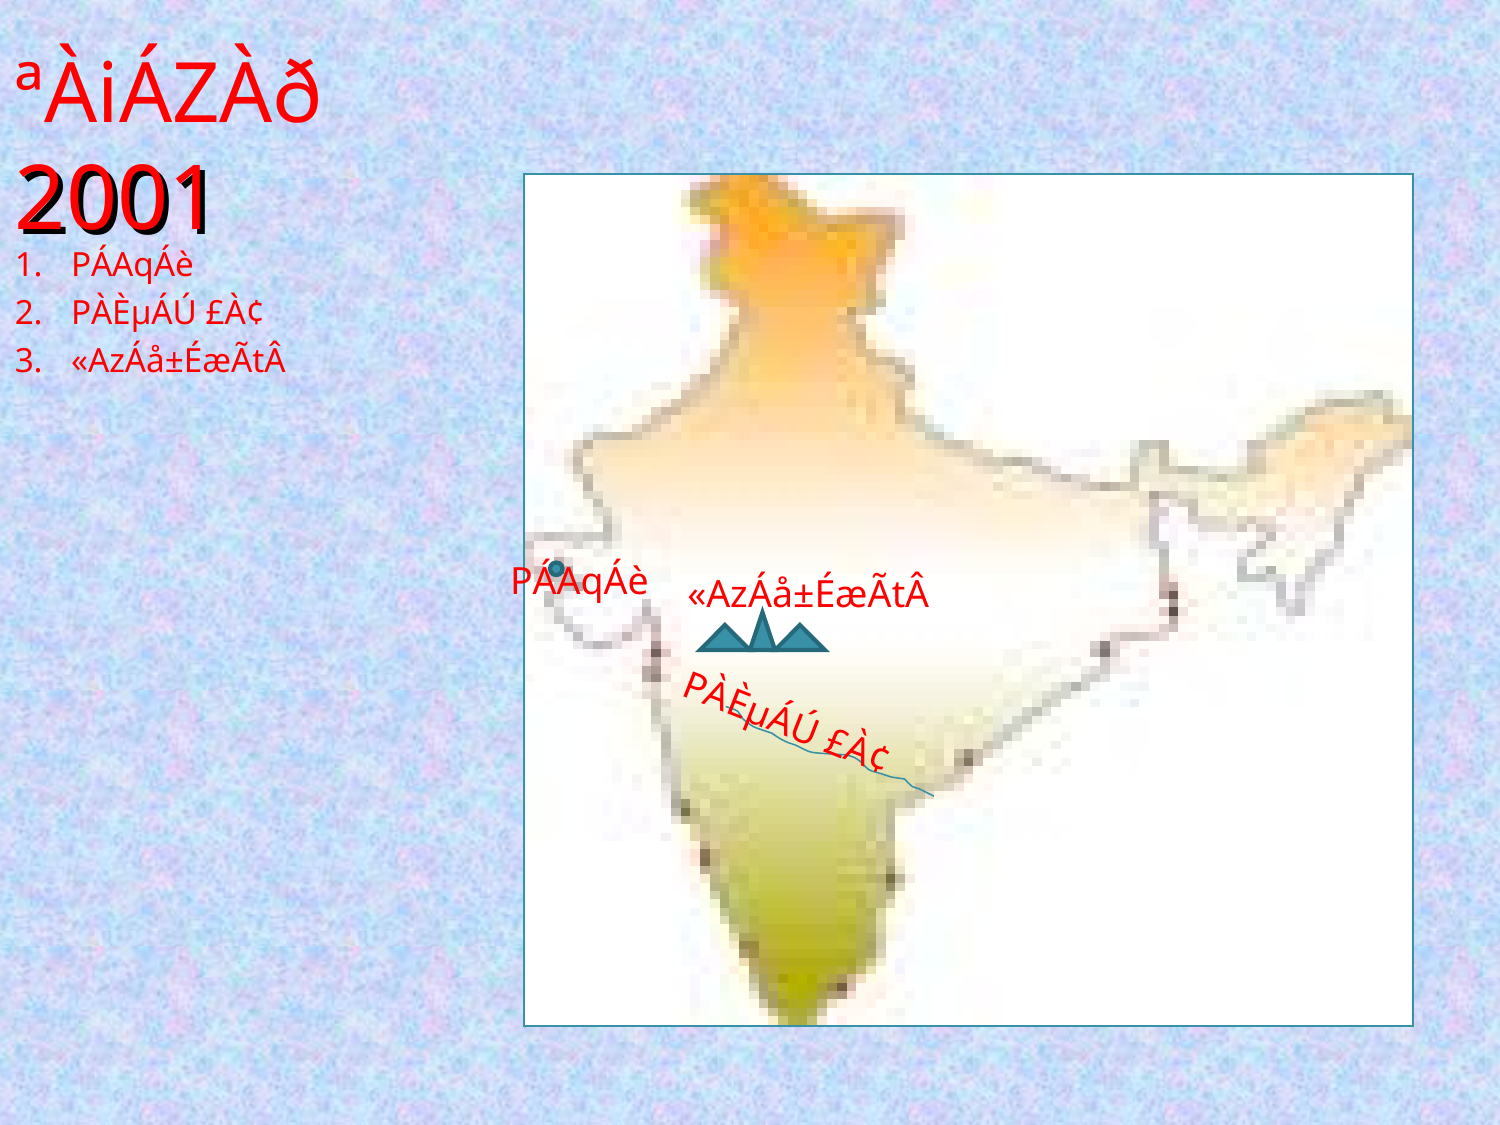

ªÀiÁZÀð 2001
PÁAqÁè
PÀÈµÁÚ £À¢
«AzÁå±ÉæÃtÂ
PÁAqÁè
«AzÁå±ÉæÃtÂ
PÀÈµÁÚ £À¢